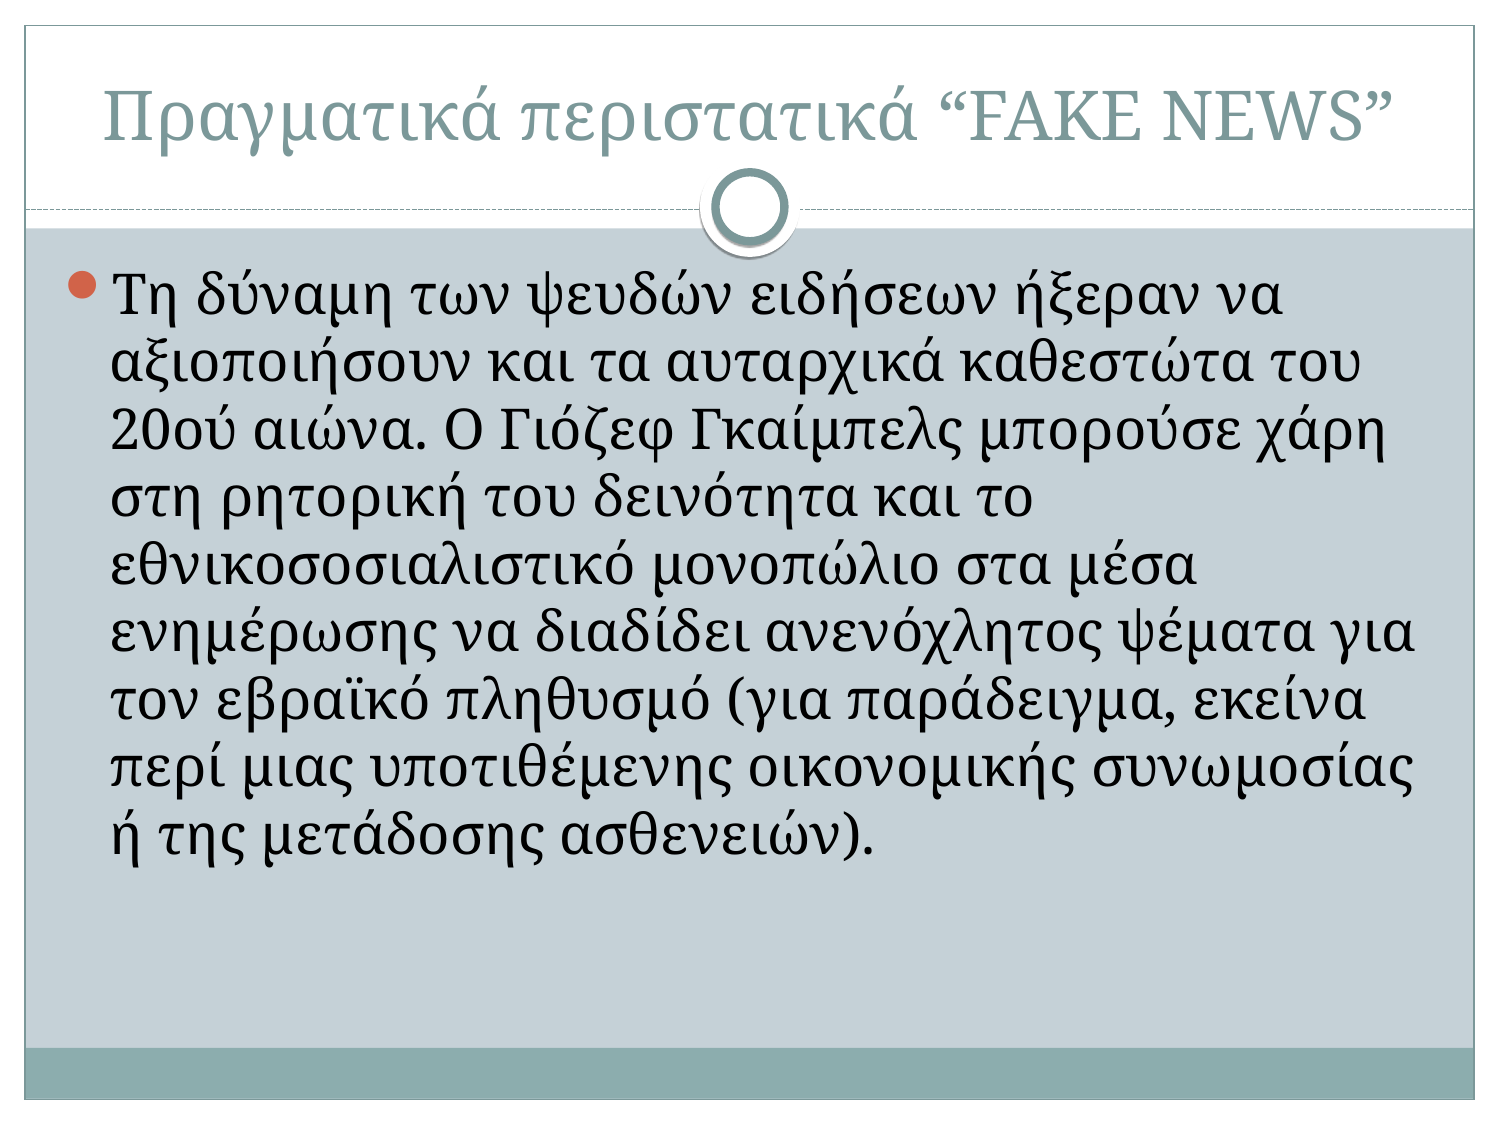

# Πραγματικά περιστατικά “FAKE NEWS”
Τη δύναμη των ψευδών ειδήσεων ήξεραν να αξιοποιήσουν και τα αυταρχικά καθεστώτα του 20ού αιώνα. Ο Γιόζεφ Γκαίμπελς μπορούσε χάρη στη ρητορική του δεινότητα και το εθνικοσοσιαλιστικό μονοπώλιο στα μέσα ενημέρωσης να διαδίδει ανενόχλητος ψέματα για τον εβραϊκό πληθυσμό (για παράδειγμα, εκείνα περί μιας υποτιθέμενης οικονομικής συνωμοσίας ή της μετάδοσης ασθενειών).